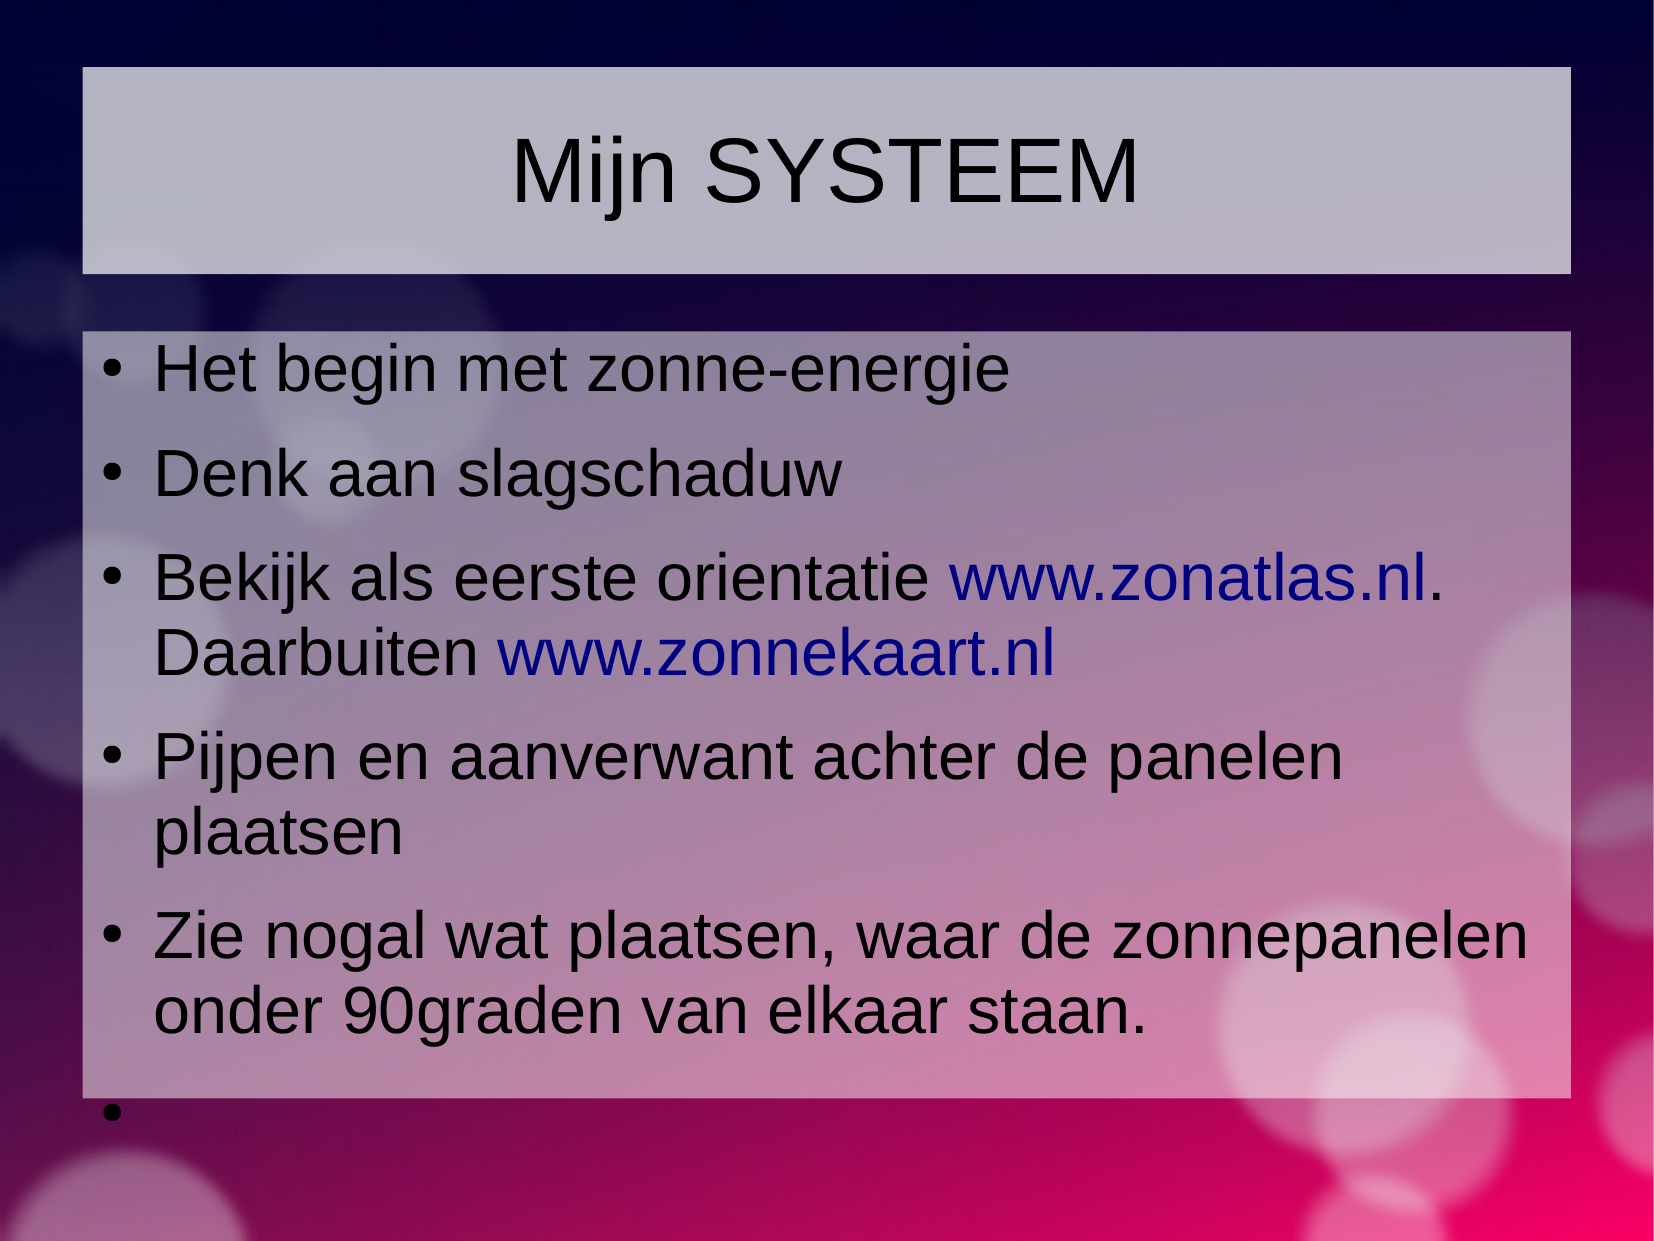

# Mijn SYSTEEM
Het begin met zonne-energie
Denk aan slagschaduw
Bekijk als eerste orientatie www.zonatlas.nl. Daarbuiten www.zonnekaart.nl
Pijpen en aanverwant achter de panelen plaatsen
Zie nogal wat plaatsen, waar de zonnepanelen onder 90graden van elkaar staan.